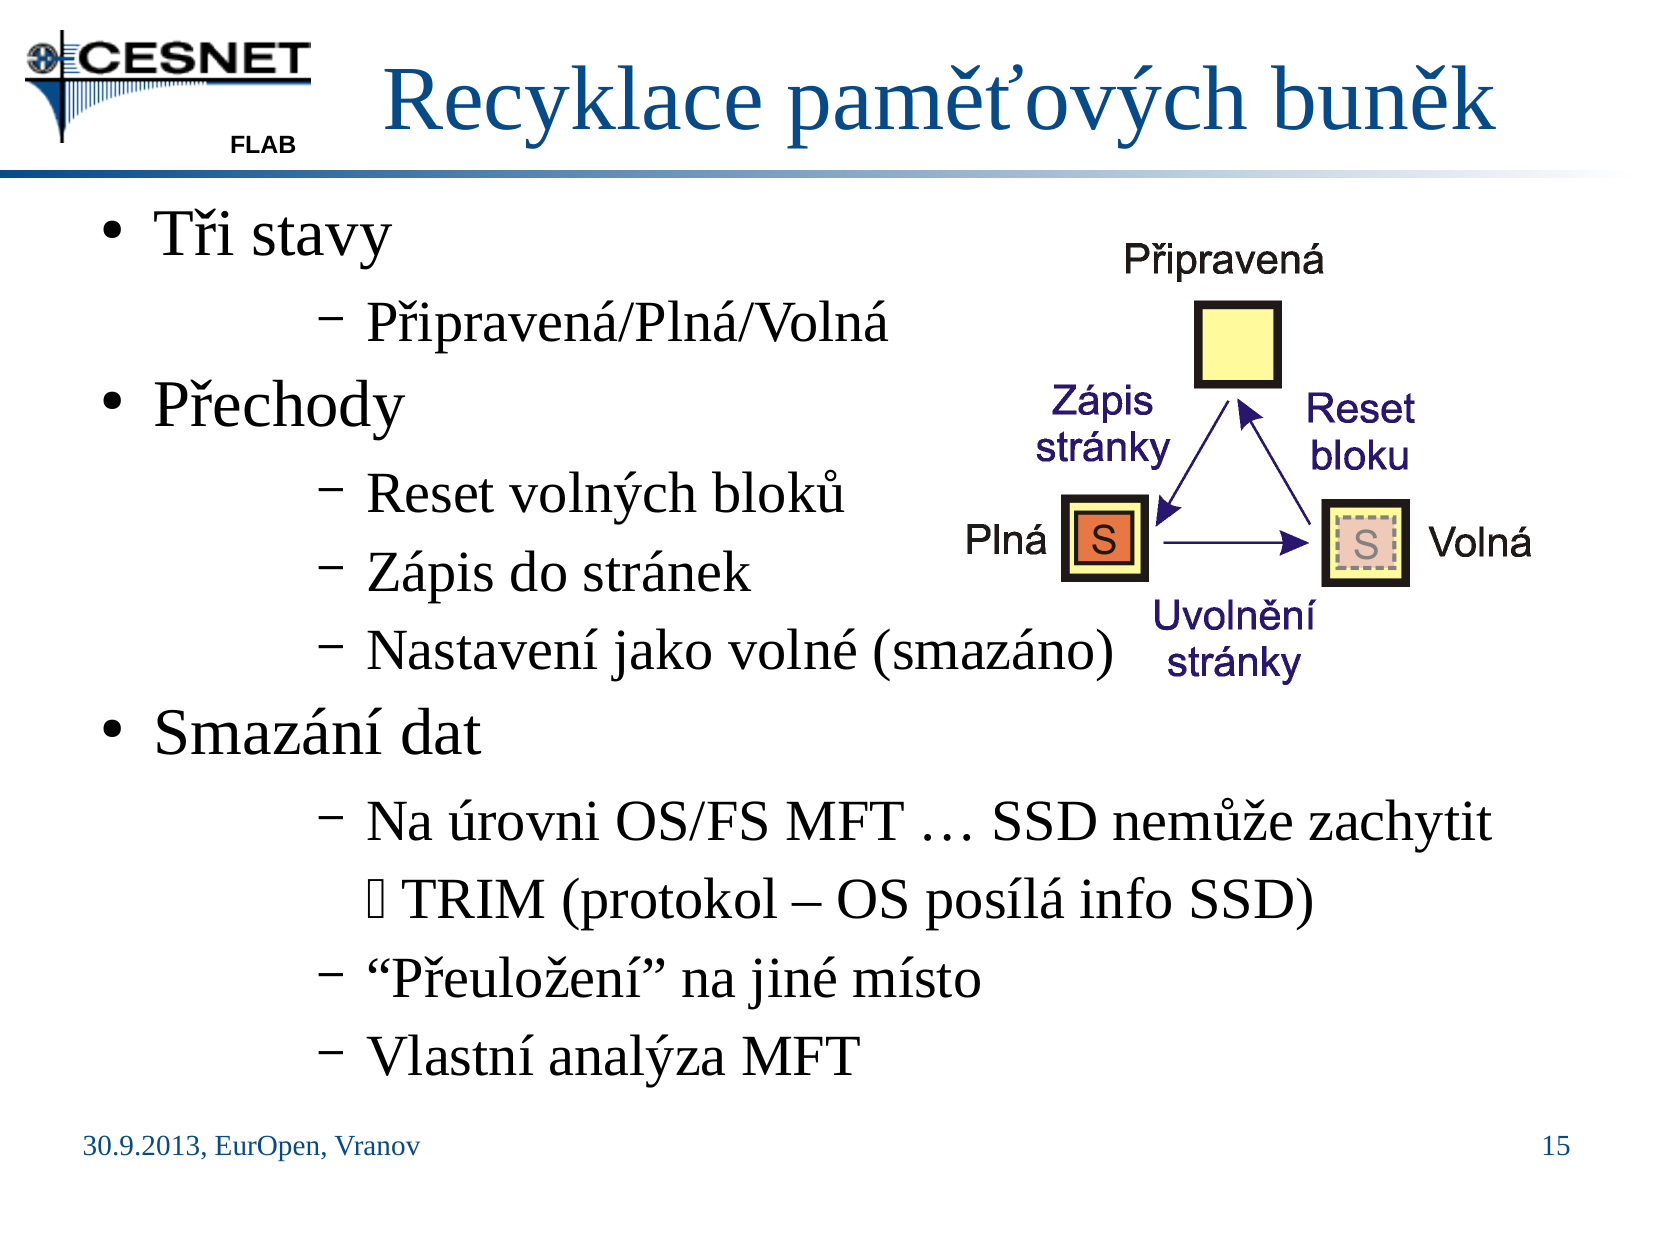

# Recyklace paměťových buněk
Tři stavy
Připravená/Plná/Volná
Přechody
Reset volných bloků
Zápis do stránek
Nastavení jako volné (smazáno)
Smazání dat
Na úrovni OS/FS MFT … SSD nemůže zachytit
" TRIM (protokol – OS posílá info SSD)
“Přeuložení” na jiné místo
Vlastní analýza MFT
30.9.2013, EurOpen, Vranov
15